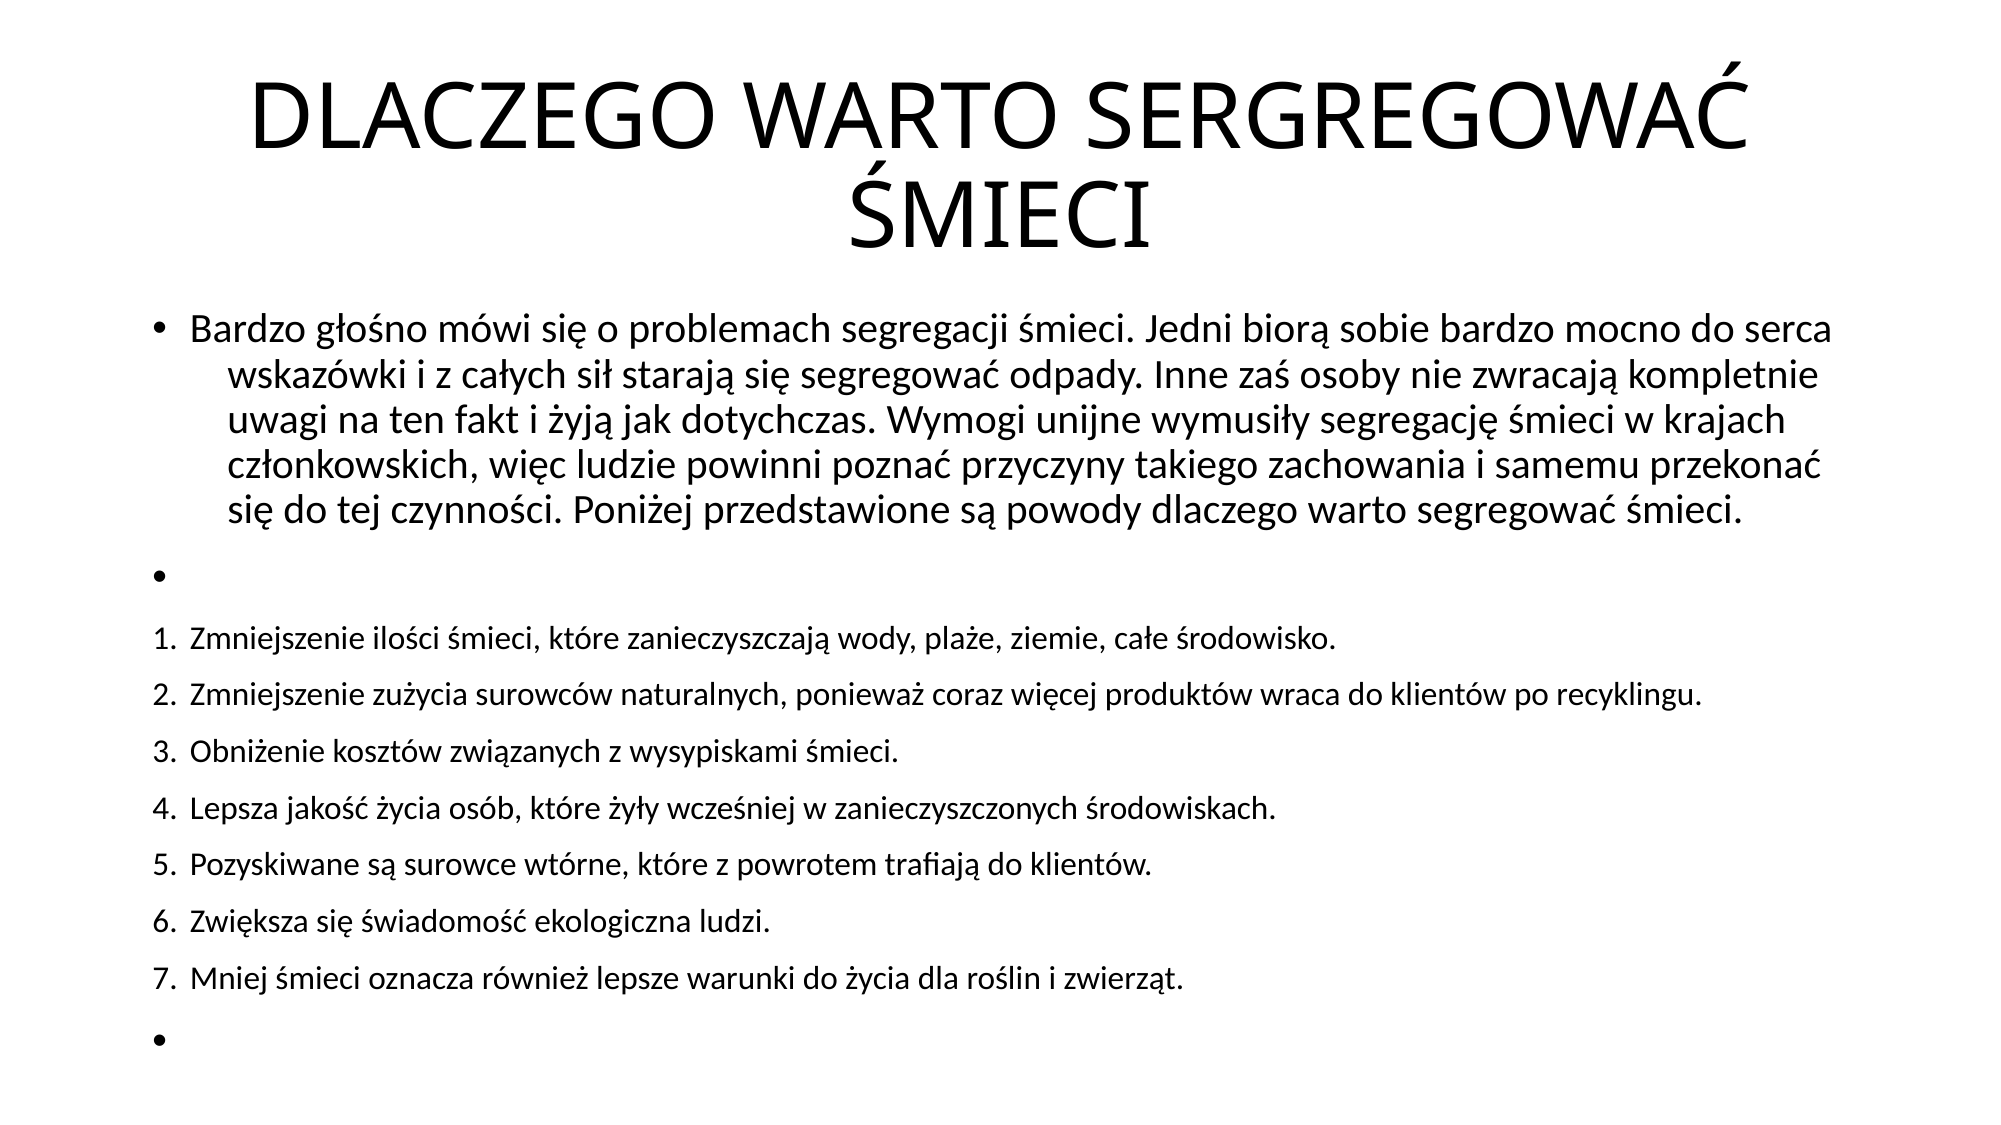

# DLACZEGO WARTO SERGREGOWAĆ ŚMIECI
Bardzo głośno mówi się o problemach segregacji śmieci. Jedni biorą sobie bardzo mocno do serca wskazówki i z całych sił starają się segregować odpady. Inne zaś osoby nie zwracają kompletnie uwagi na ten fakt i żyją jak dotychczas. Wymogi unijne wymusiły segregację śmieci w krajach członkowskich, więc ludzie powinni poznać przyczyny takiego zachowania i samemu przekonać się do tej czynności. Poniżej przedstawione są powody dlaczego warto segregować śmieci.
Zmniejszenie ilości śmieci, które zanieczyszczają wody, plaże, ziemie, całe środowisko.
Zmniejszenie zużycia surowców naturalnych, ponieważ coraz więcej produktów wraca do klientów po recyklingu.
Obniżenie kosztów związanych z wysypiskami śmieci.
Lepsza jakość życia osób, które żyły wcześniej w zanieczyszczonych środowiskach.
Pozyskiwane są surowce wtórne, które z powrotem trafiają do klientów.
Zwiększa się świadomość ekologiczna ludzi.
Mniej śmieci oznacza również lepsze warunki do życia dla roślin i zwierząt.